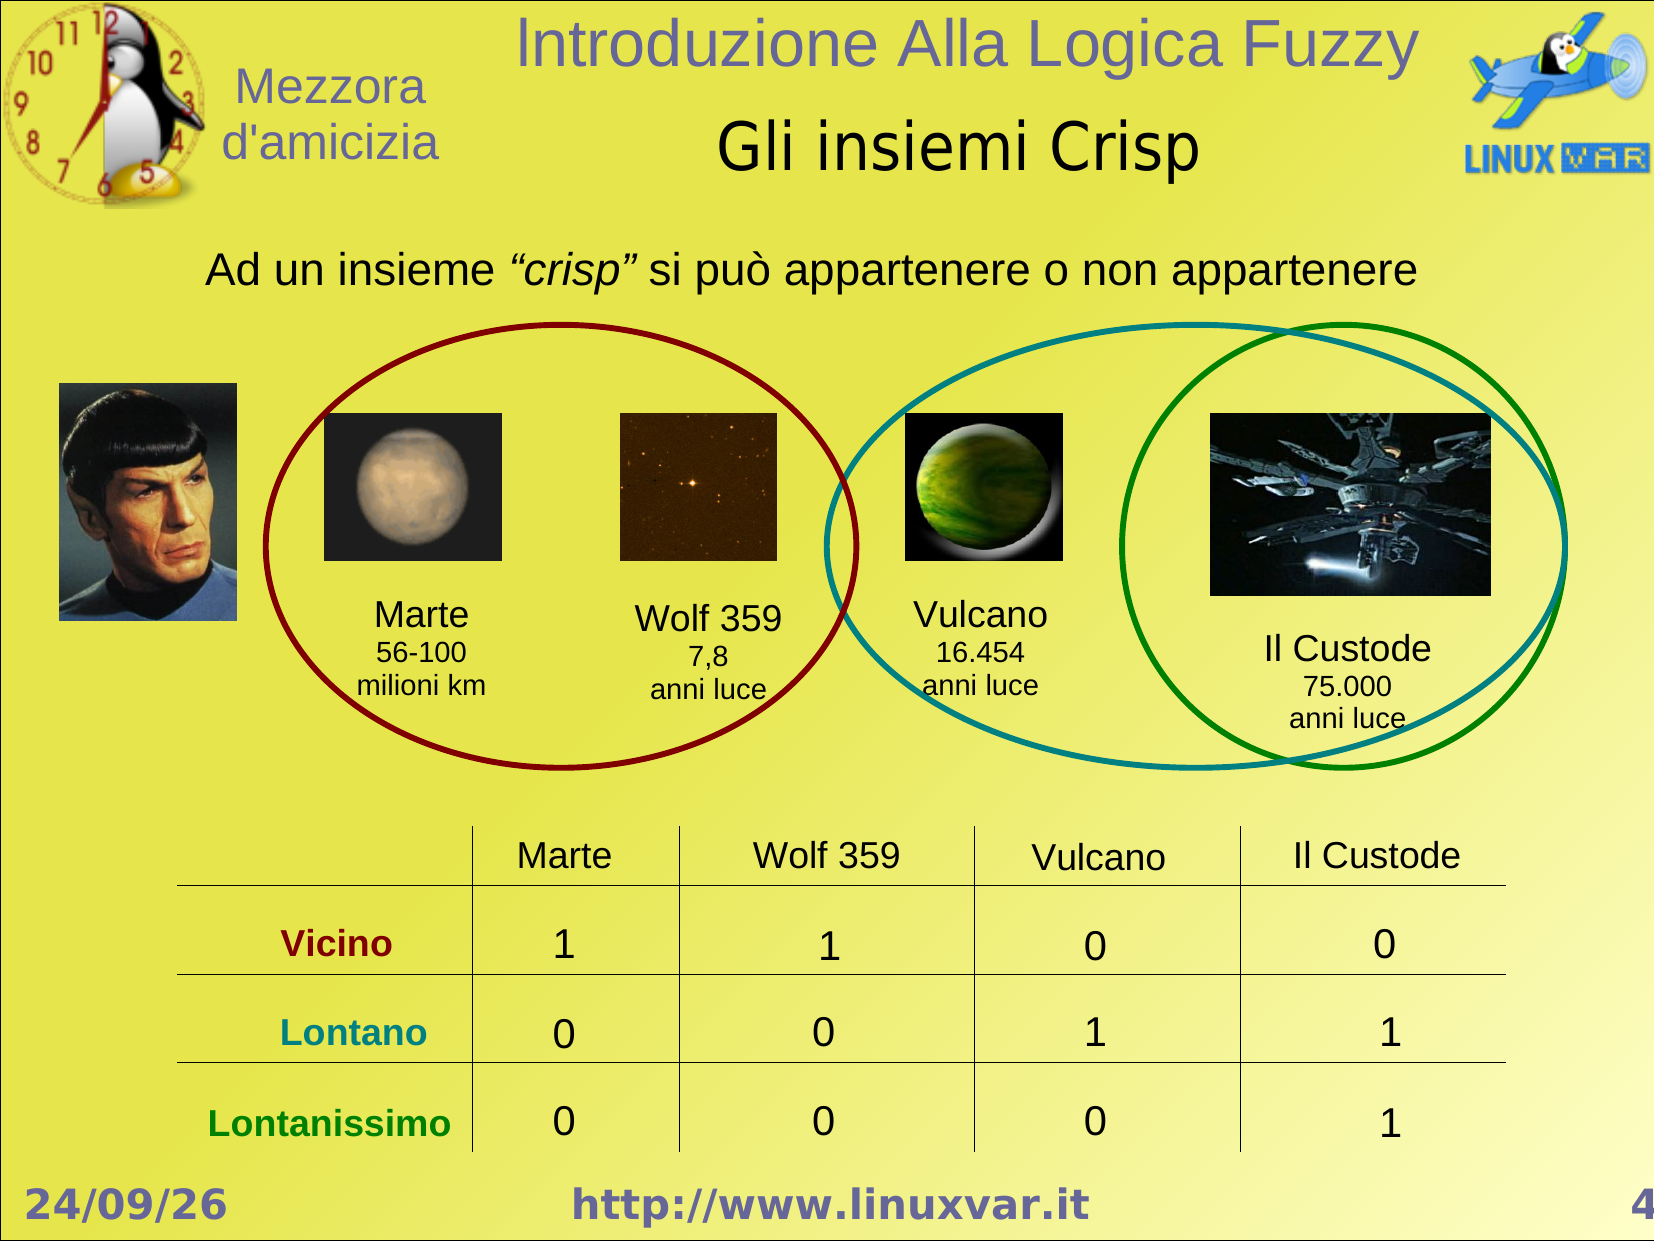

# Gli insiemi Crisp
Ad un insieme “crisp” si può appartenere o non appartenere
Marte
56-100
milioni km
Vulcano
16.454
anni luce
Wolf 359
7,8
anni luce
Il Custode
75.000
anni luce
Marte
Wolf 359
Il Custode
Vulcano
1
0
Vicino
1
0
0
1
1
Lontano
0
0
0
0
1
Lontanissimo
4